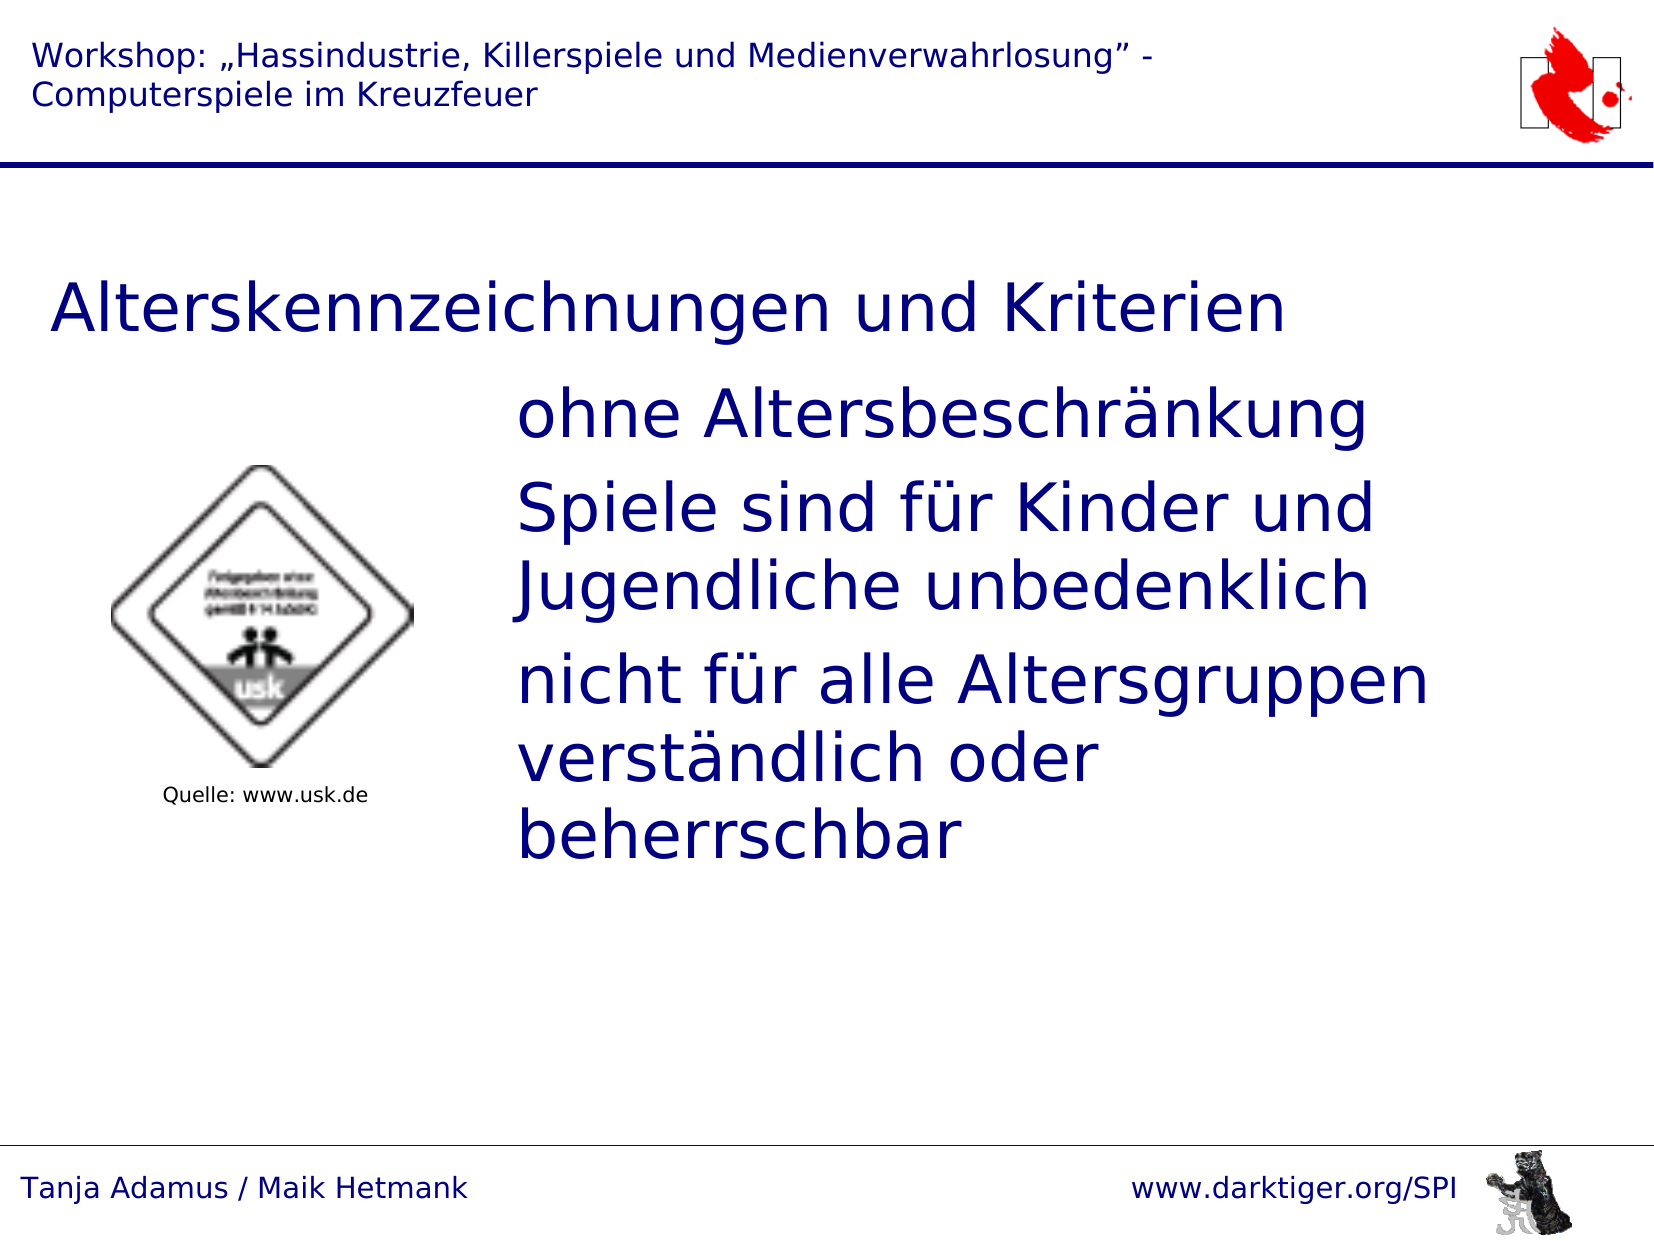

Workshop: „Hassindustrie, Killerspiele und Medienverwahrlosung” - Computerspiele im Kreuzfeuer
Alterskennzeichnungen und Kriterien
ohne Altersbeschränkung
Spiele sind für Kinder und Jugendliche unbedenklich
nicht für alle Altersgruppen verständlich oder beherrschbar
Quelle: www.usk.de